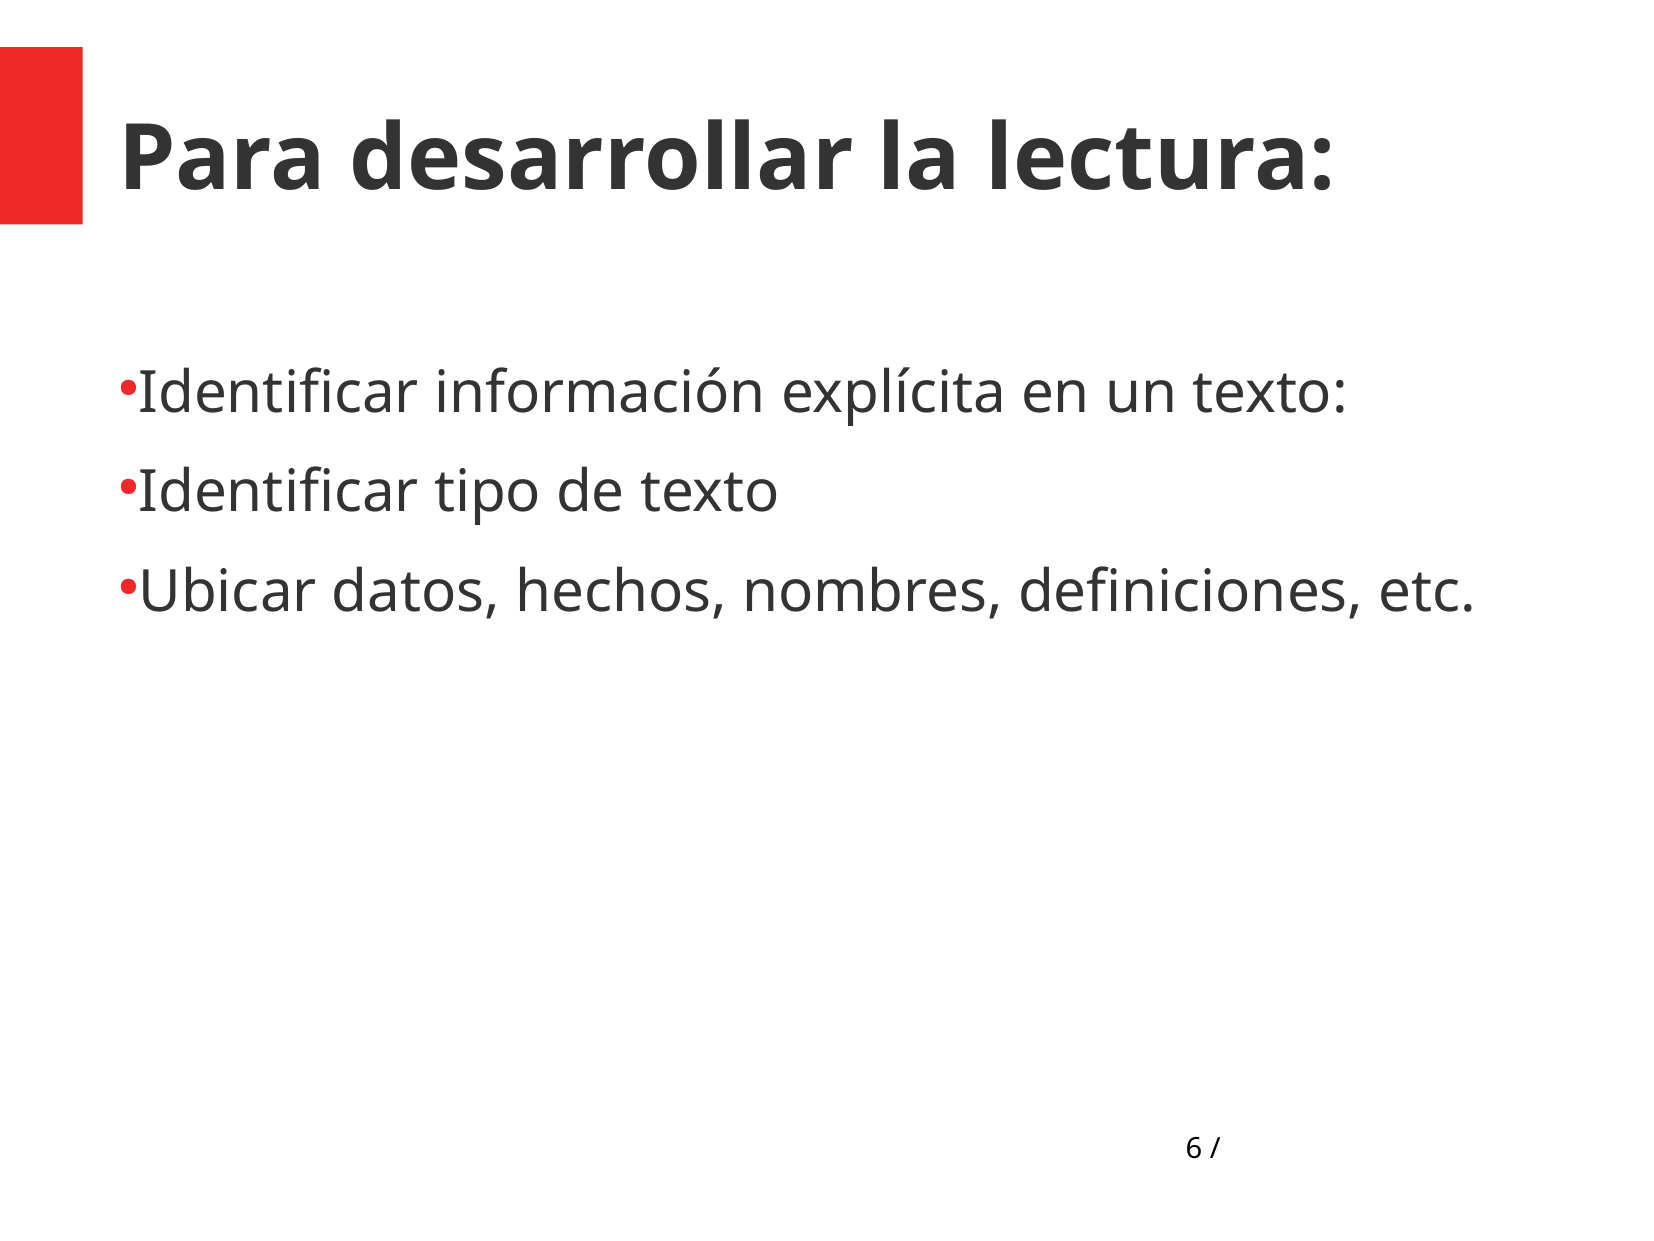

# Para desarrollar la lectura:
Identificar información explícita en un texto:
Identificar tipo de texto
Ubicar datos, hechos, nombres, definiciones, etc.